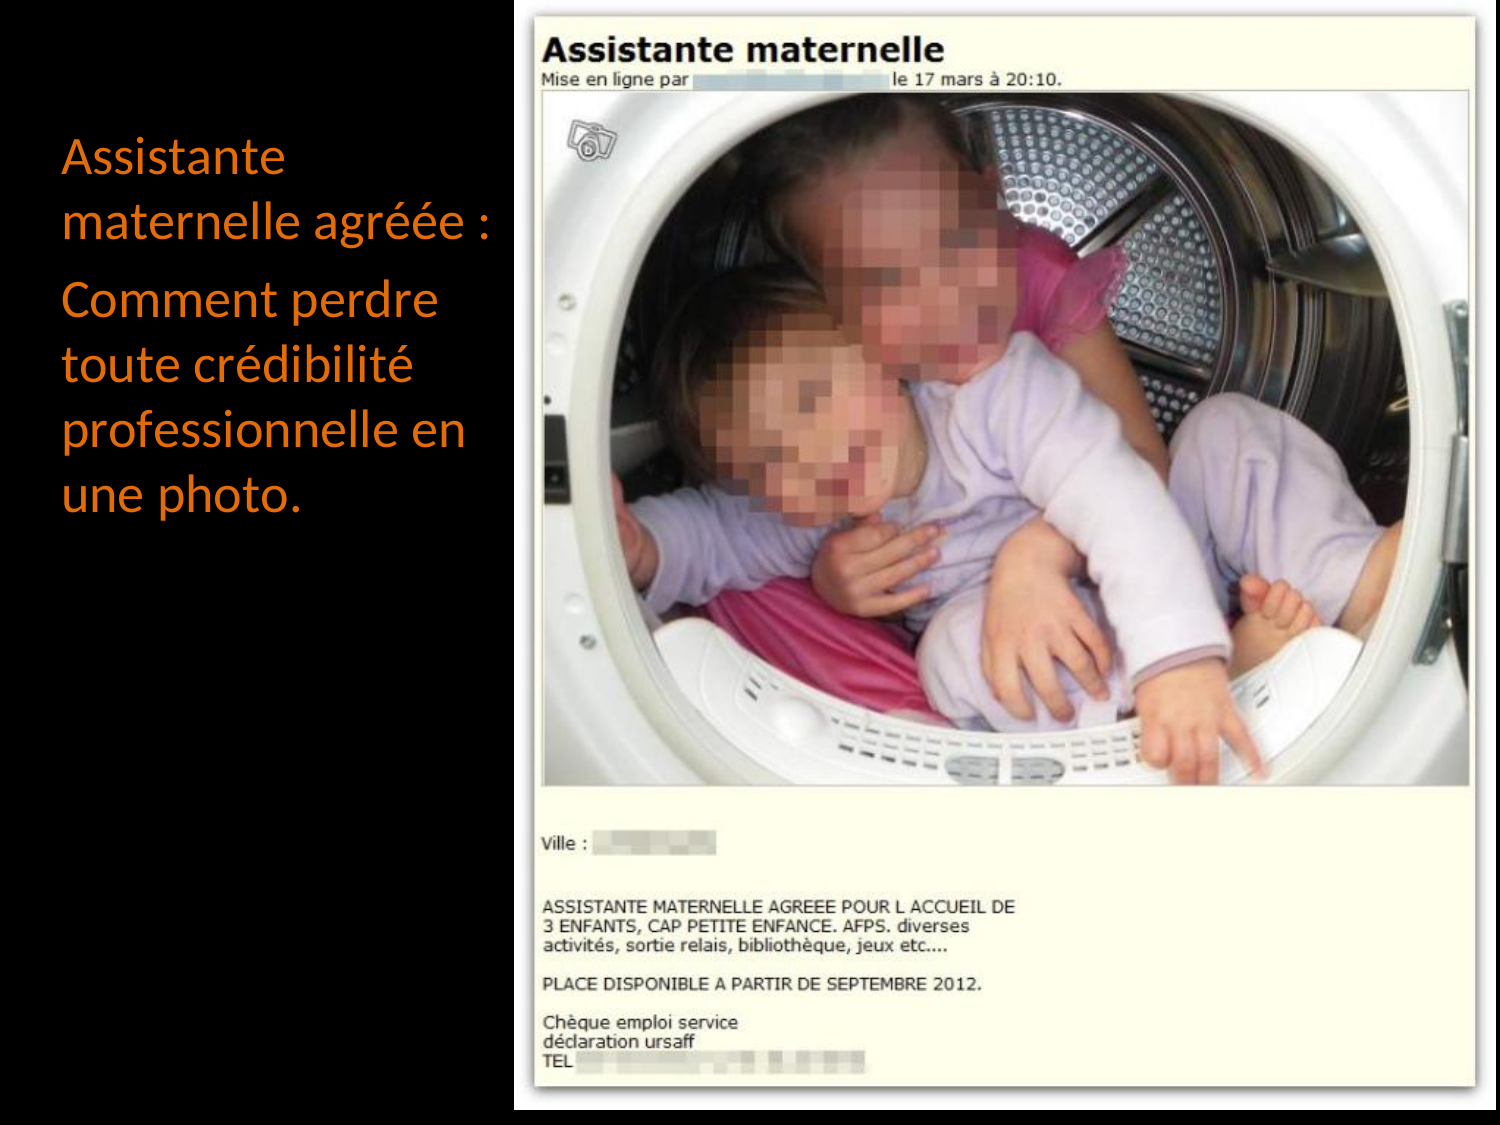

#
Assistante maternelle agréée :
Comment perdre toute crédibilité professionnelle en une photo.